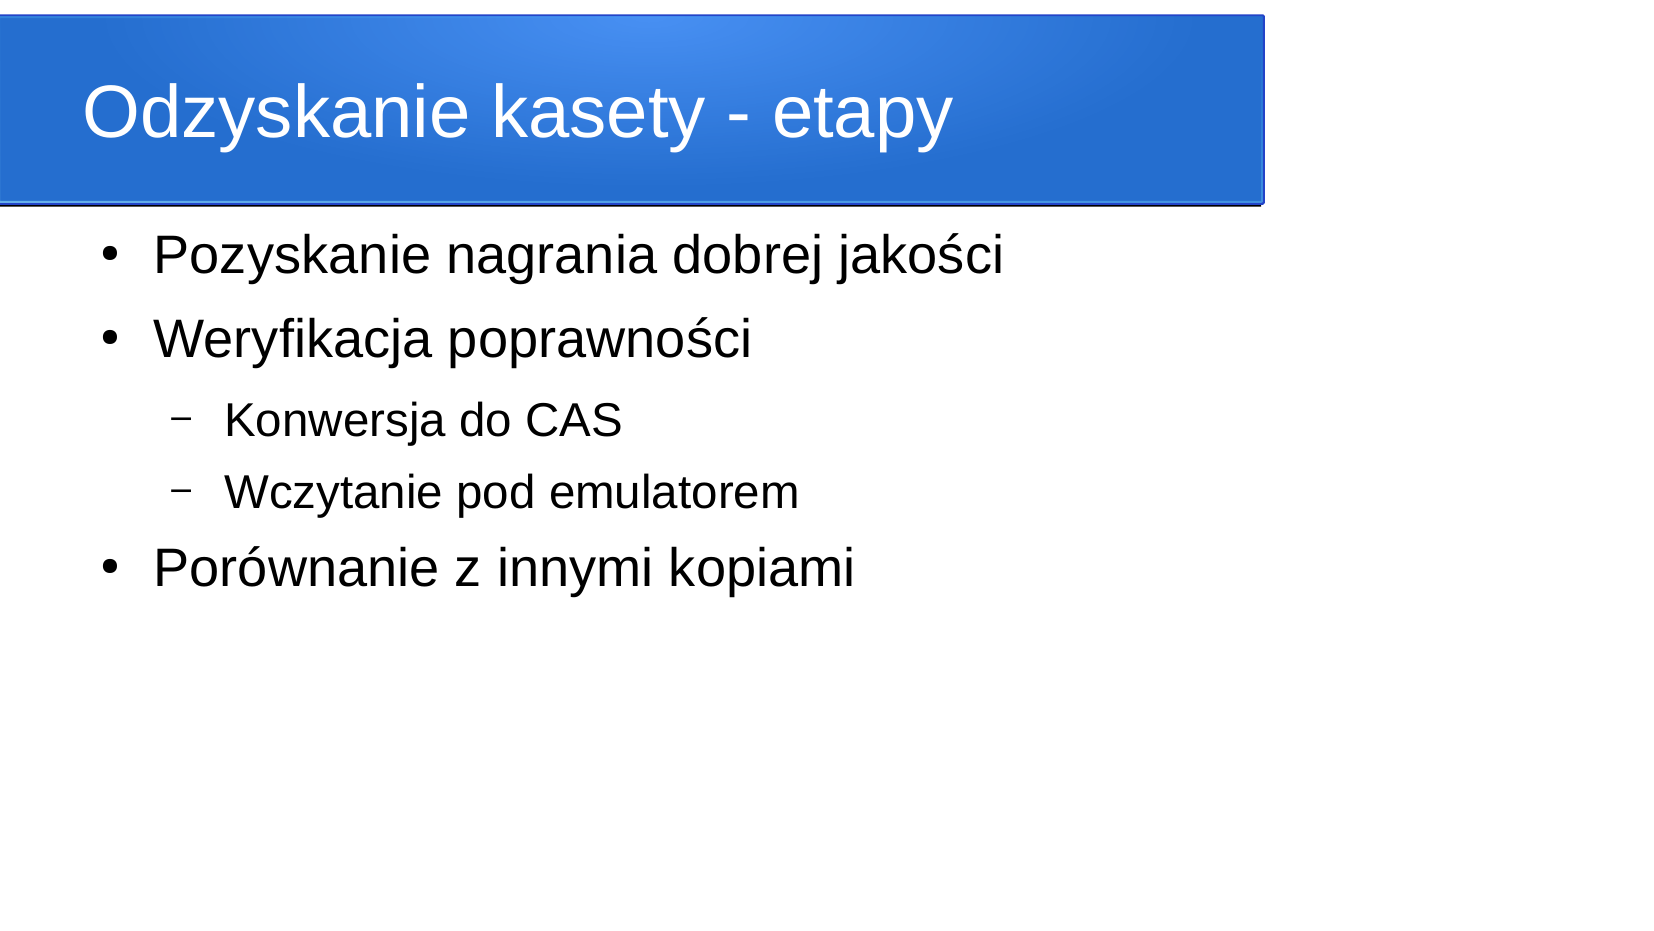

# Odzyskanie kasety - etapy
Pozyskanie nagrania dobrej jakości
Weryfikacja poprawności
Konwersja do CAS
Wczytanie pod emulatorem
Porównanie z innymi kopiami